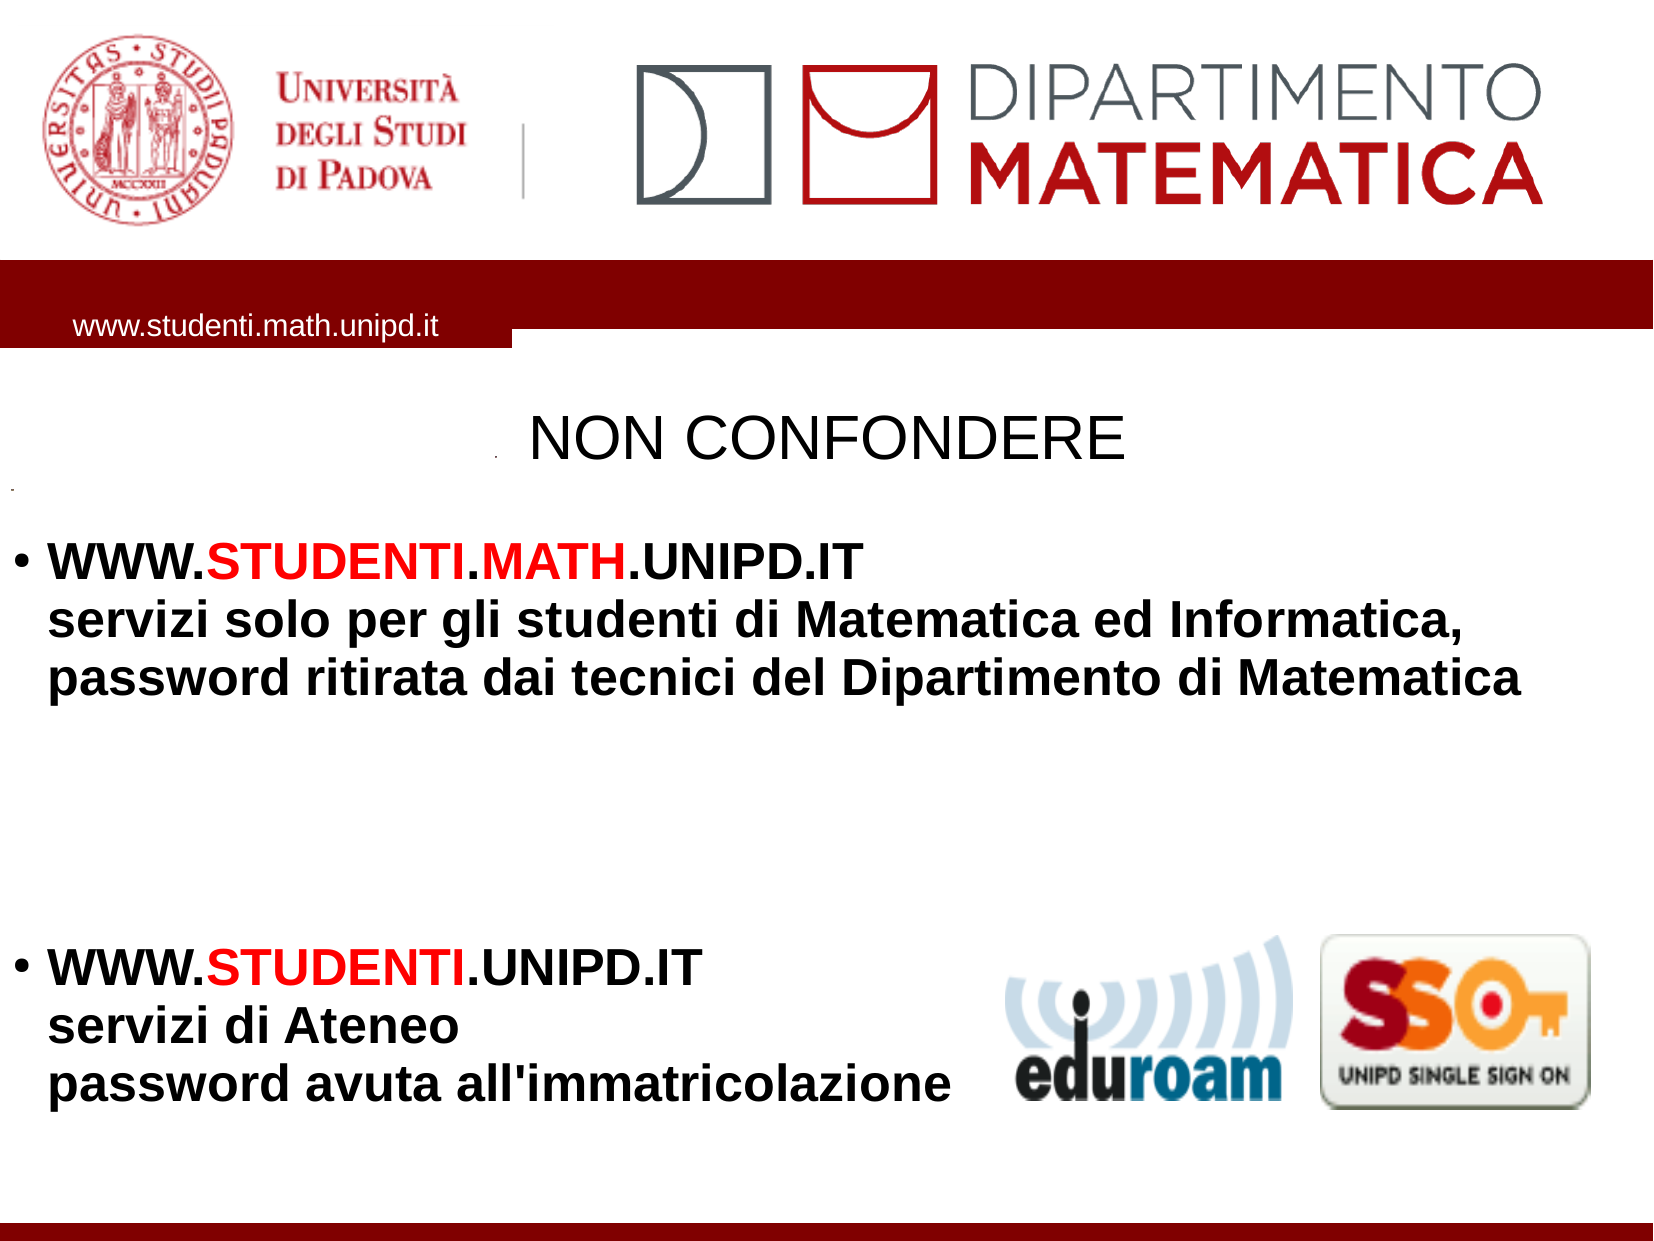

| |
| --- |
www.studenti.math.unipd.it
NON CONFONDERE
WWW.STUDENTI.MATH.UNIPD.IT
servizi solo per gli studenti di Matematica ed Informatica,
password ritirata dai tecnici del Dipartimento di Matematica
WWW.STUDENTI.UNIPD.IT
servizi di Ateneo
password avuta all'immatricolazione
| |
| --- |